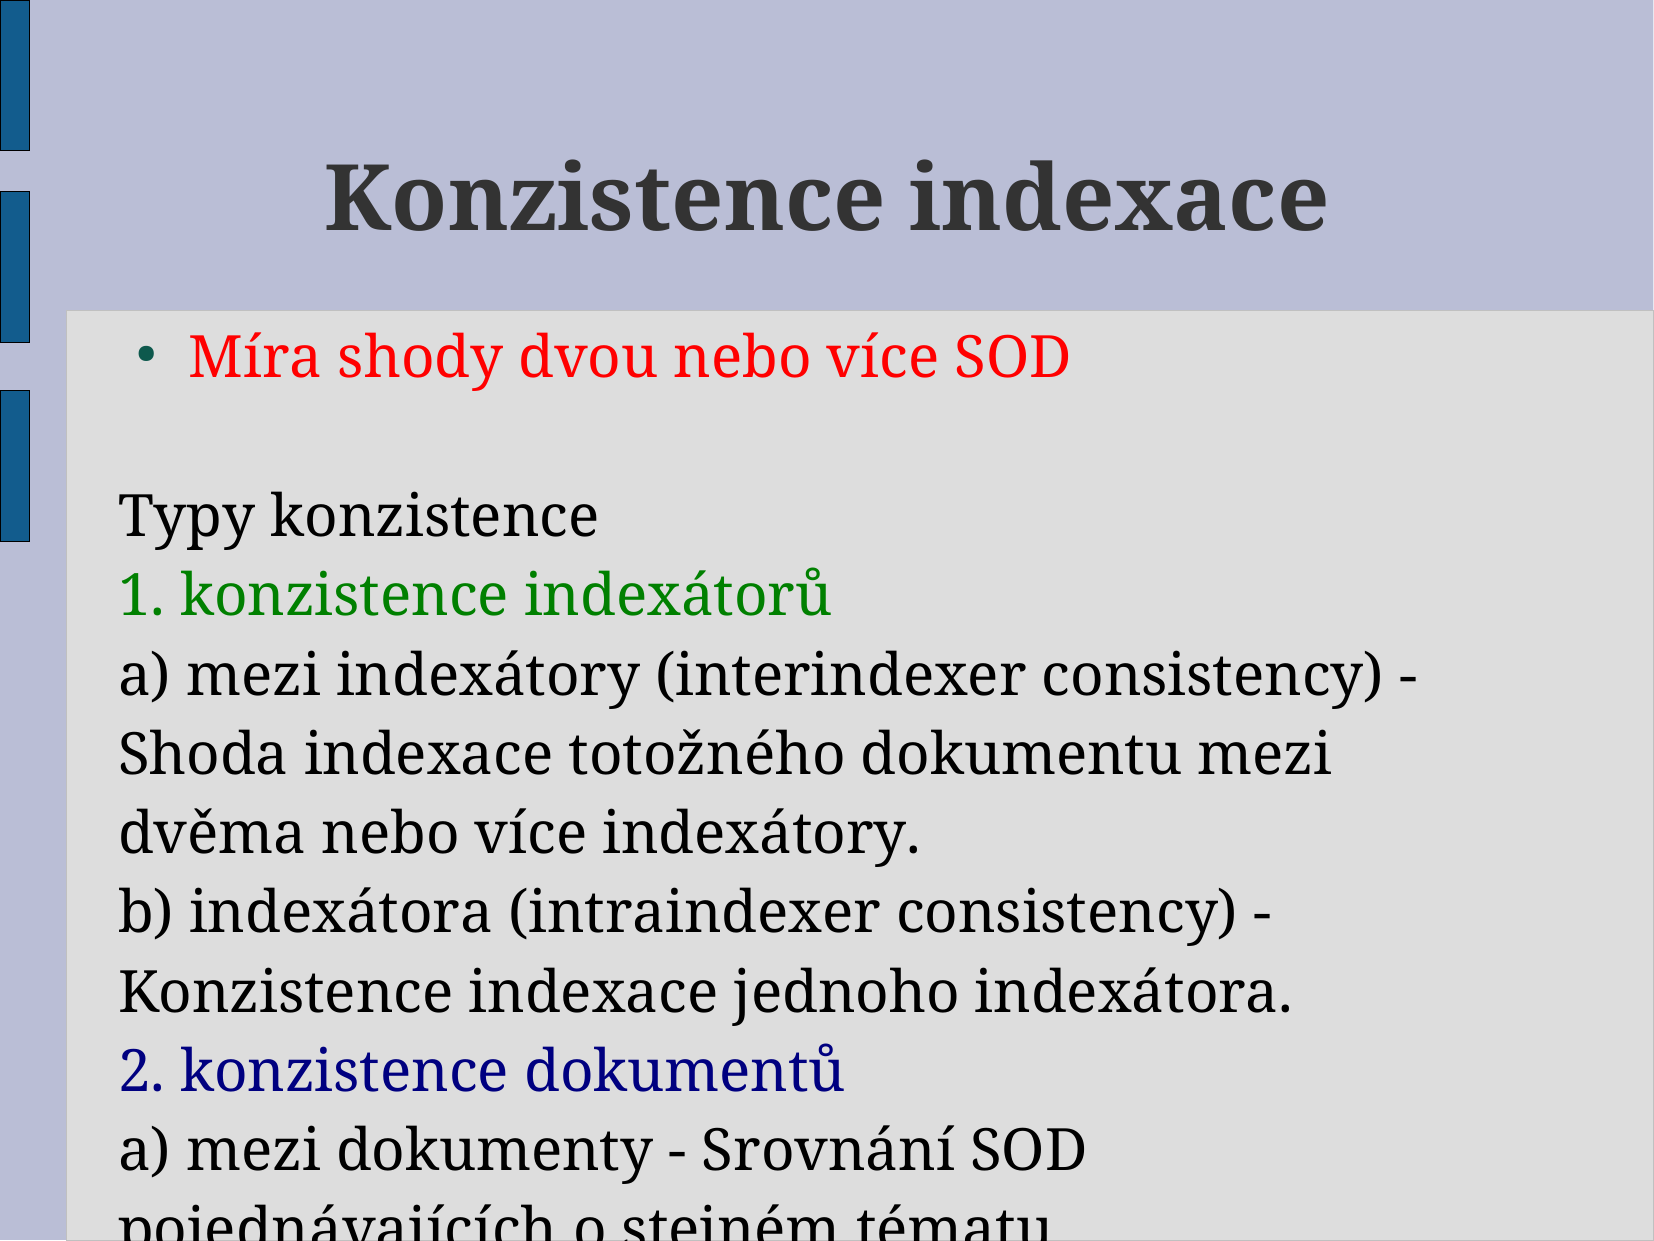

# Konzistence indexace
Míra shody dvou nebo více SOD
Typy konzistence
1. konzistence indexátorů
a) mezi indexátory (interindexer consistency) -
Shoda indexace totožného dokumentu mezi dvěma nebo více indexátory.
b) indexátora (intraindexer consistency) - Konzistence indexace jednoho indexátora.
2. konzistence dokumentů
a) mezi dokumenty - Srovnání SOD pojednávajících o stejném tématu.
b) konzistenci dokumentu - Srovnání SOD vztahující se k jednomu dílu.